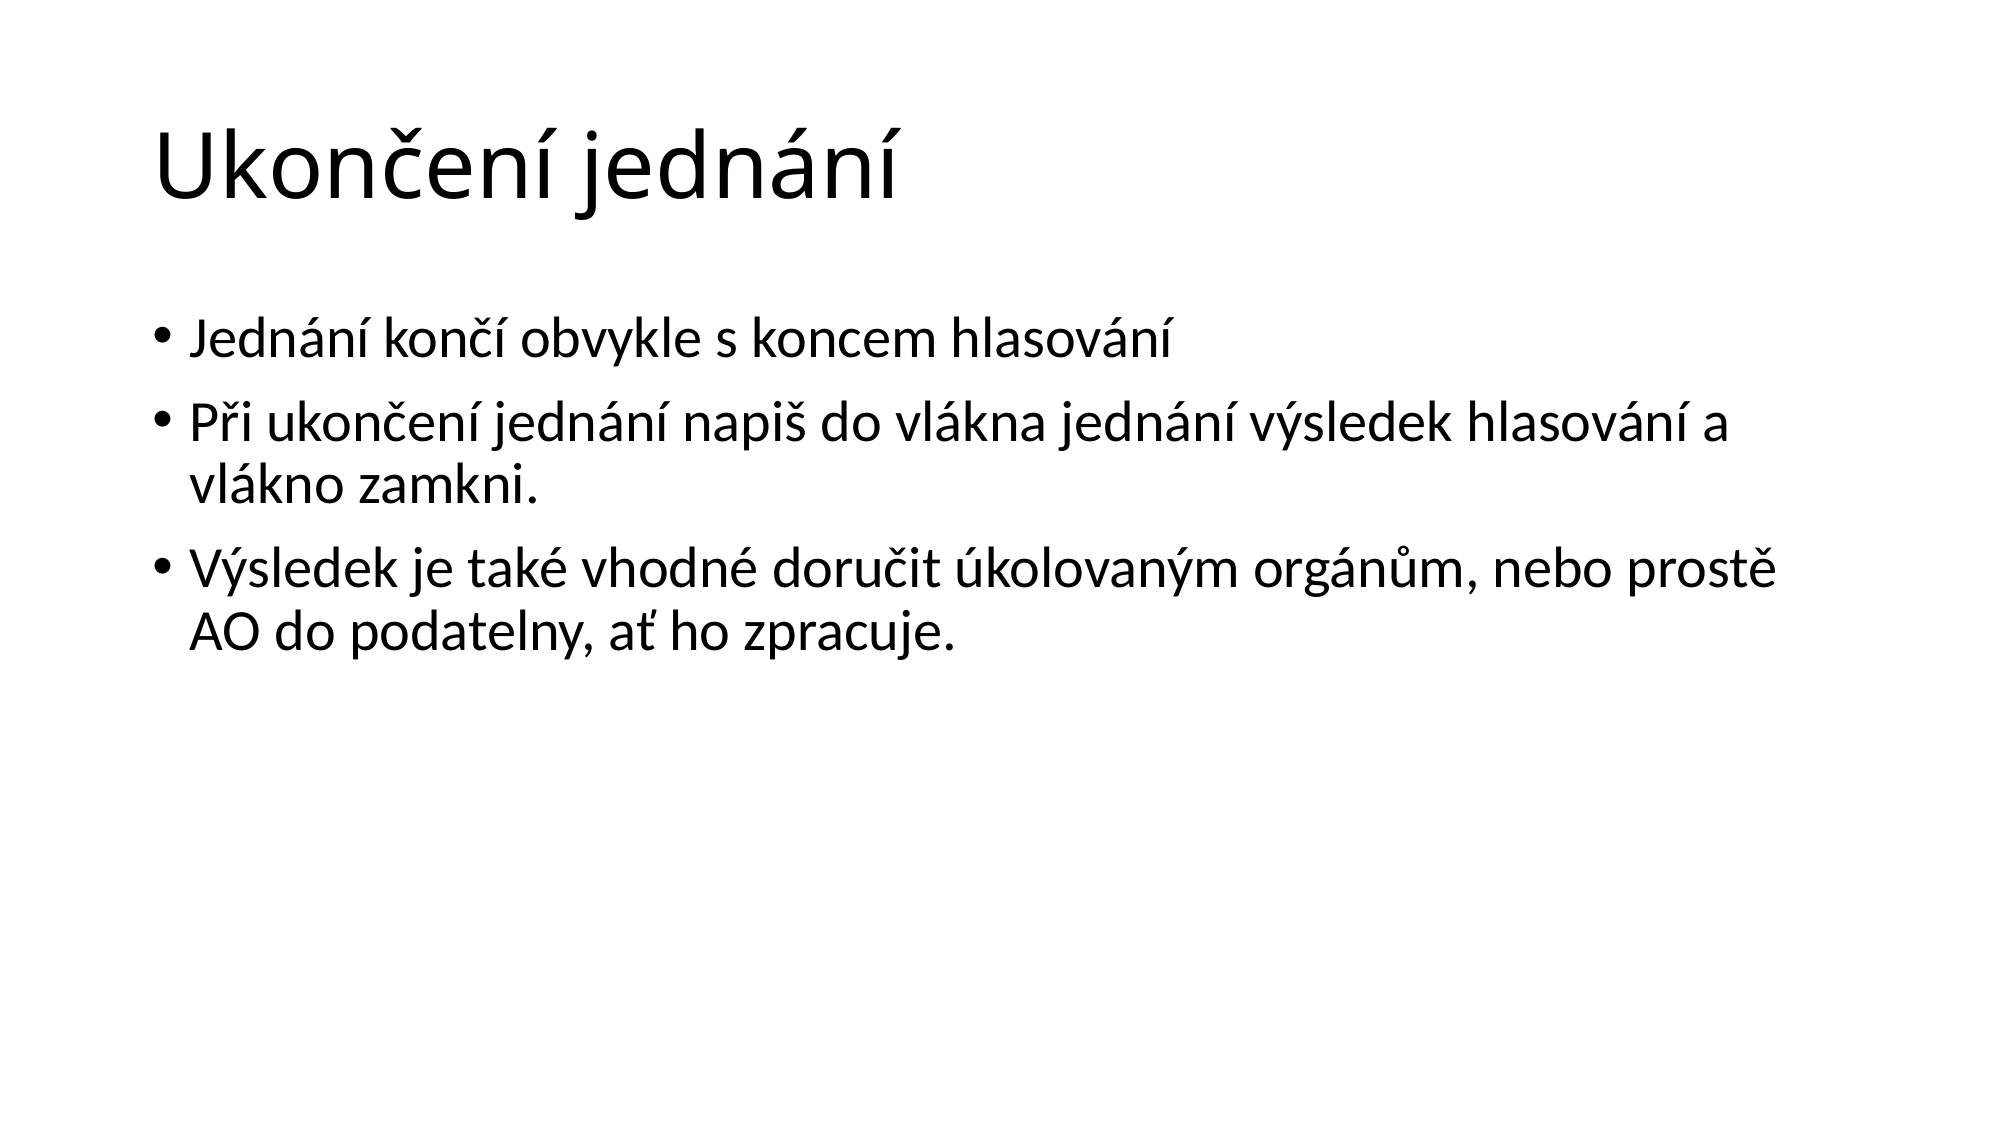

# Ukončení jednání
Jednání končí obvykle s koncem hlasování
Při ukončení jednání napiš do vlákna jednání výsledek hlasování a vlákno zamkni.
Výsledek je také vhodné doručit úkolovaným orgánům, nebo prostě AO do podatelny, ať ho zpracuje.